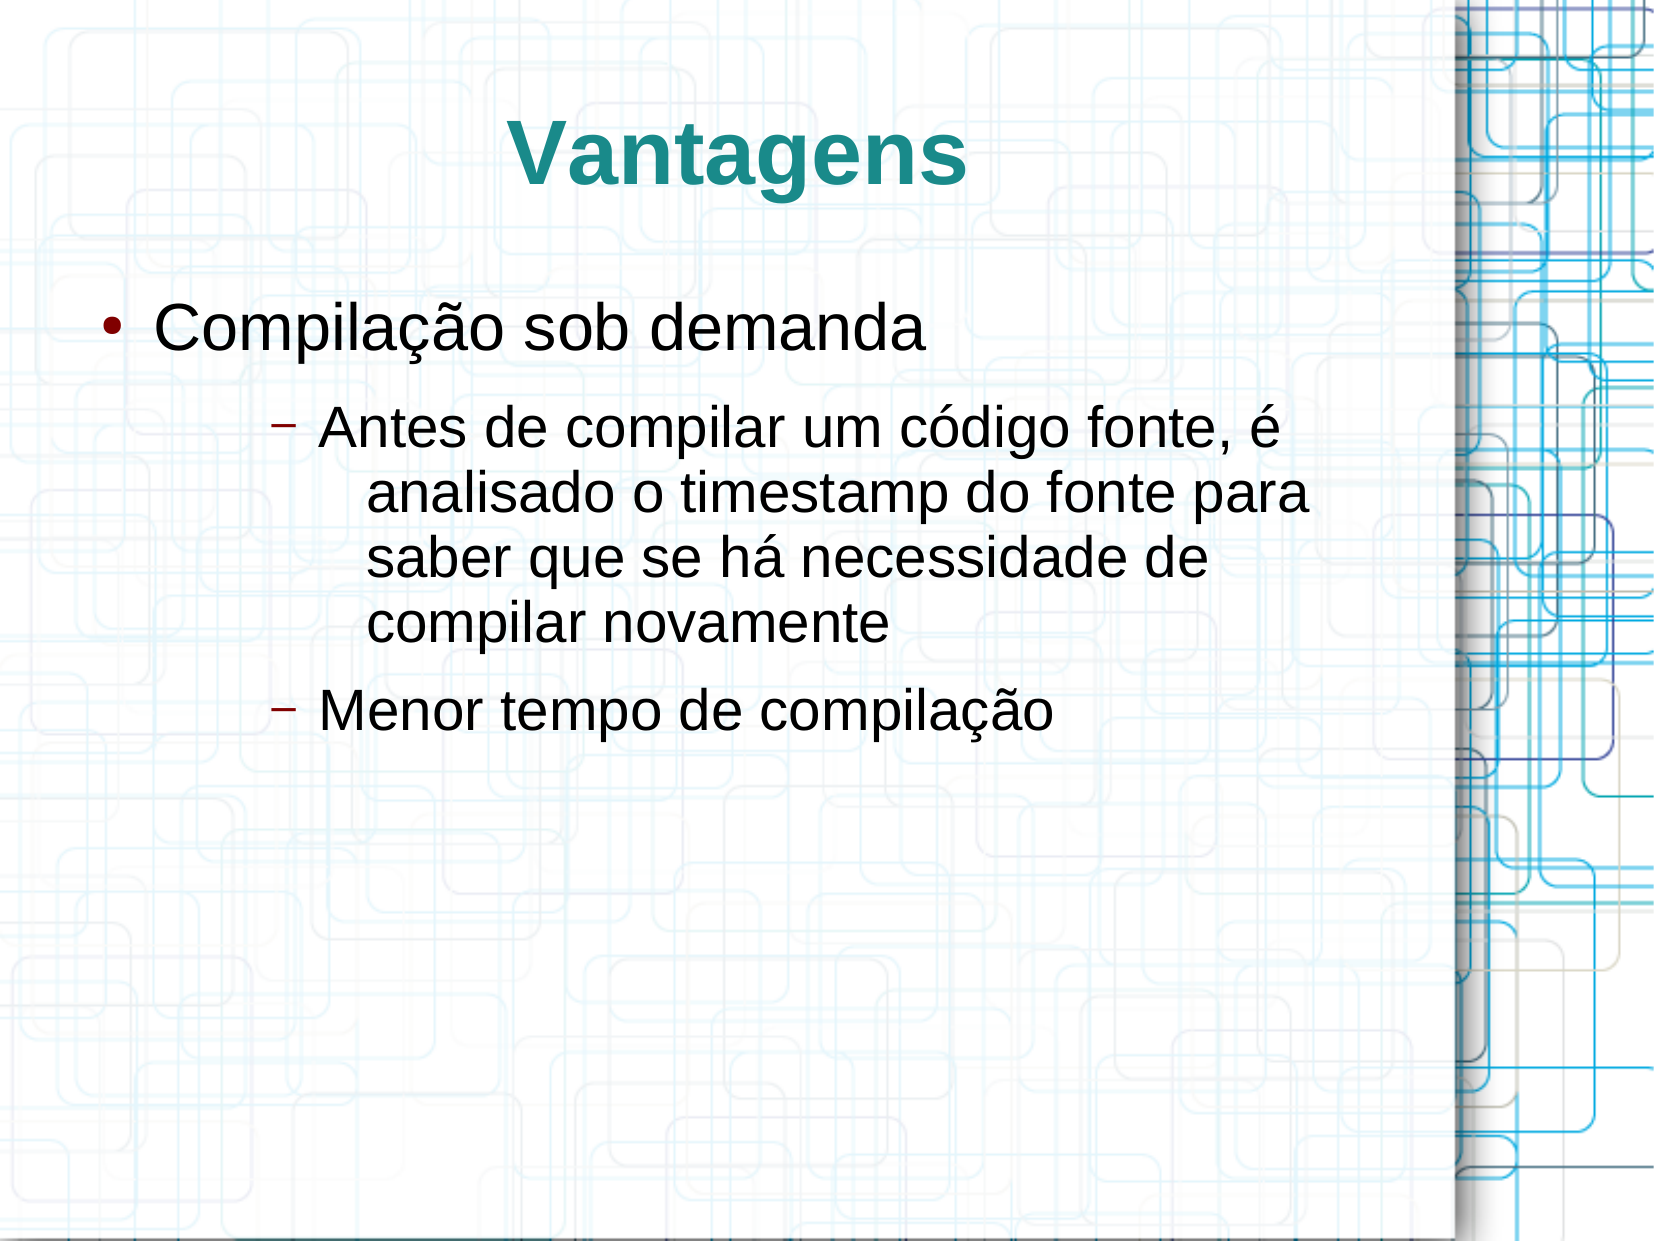

# Vantagens
Compilação sob demanda
Antes de compilar um código fonte, é analisado o timestamp do fonte para saber que se há necessidade de compilar novamente
Menor tempo de compilação